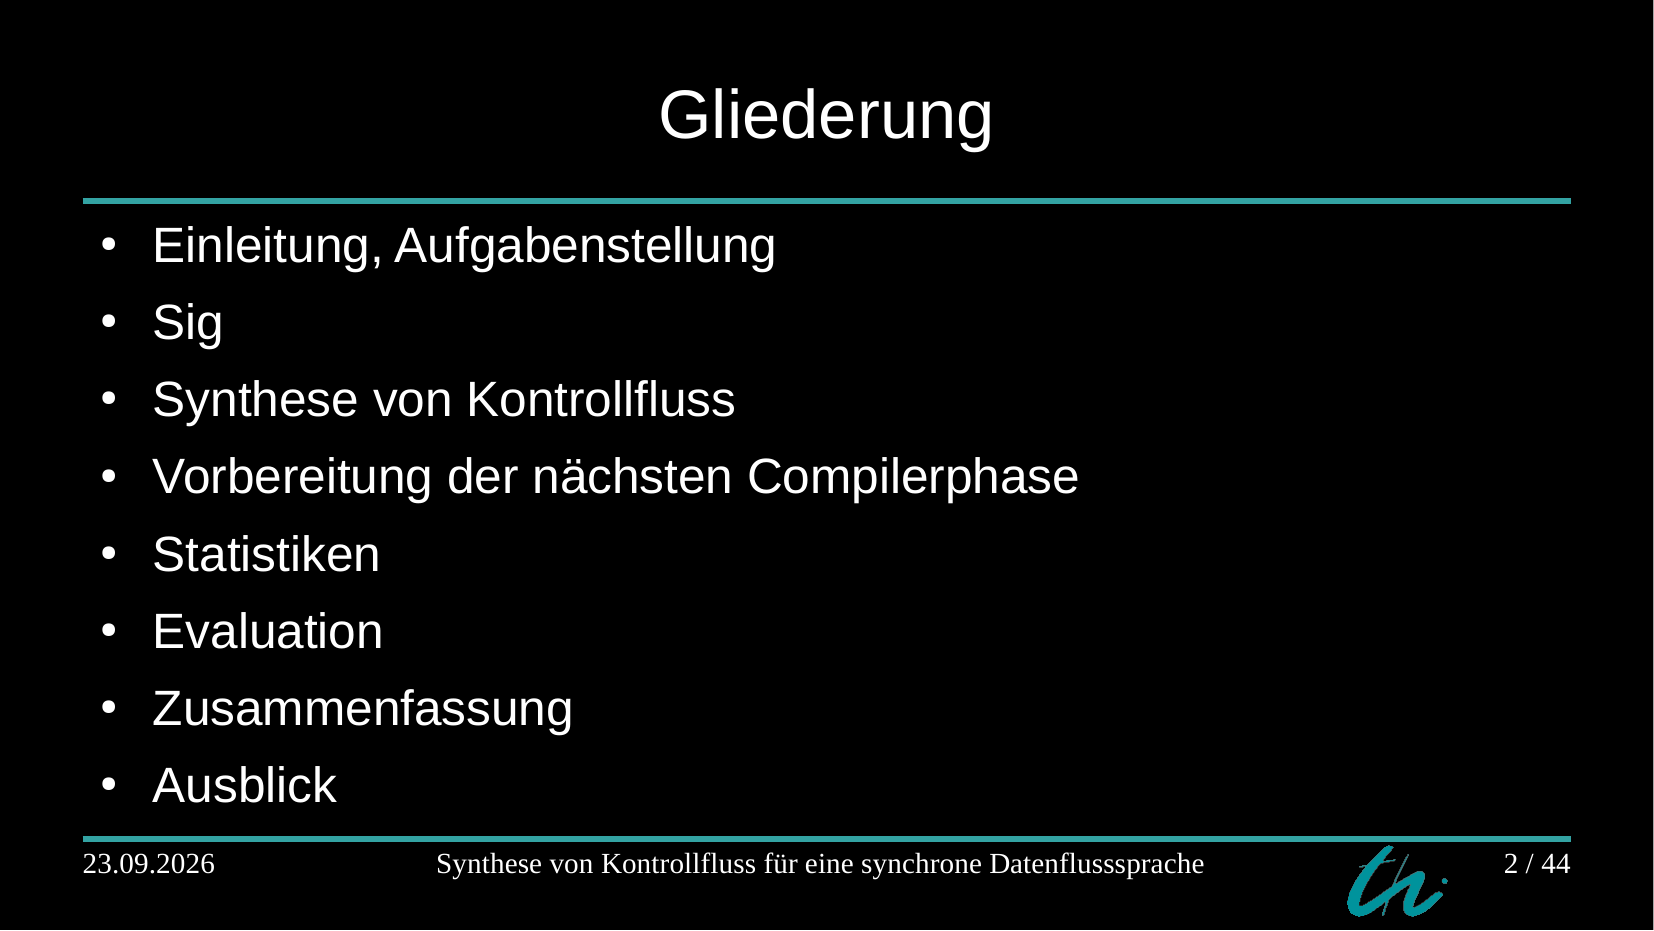

# Gliederung
Einleitung, Aufgabenstellung
Sig
Synthese von Kontrollfluss
Vorbereitung der nächsten Compilerphase
Statistiken
Evaluation
Zusammenfassung
Ausblick
Synthese von Kontrollfluss für eine synchrone Datenflusssprache
2